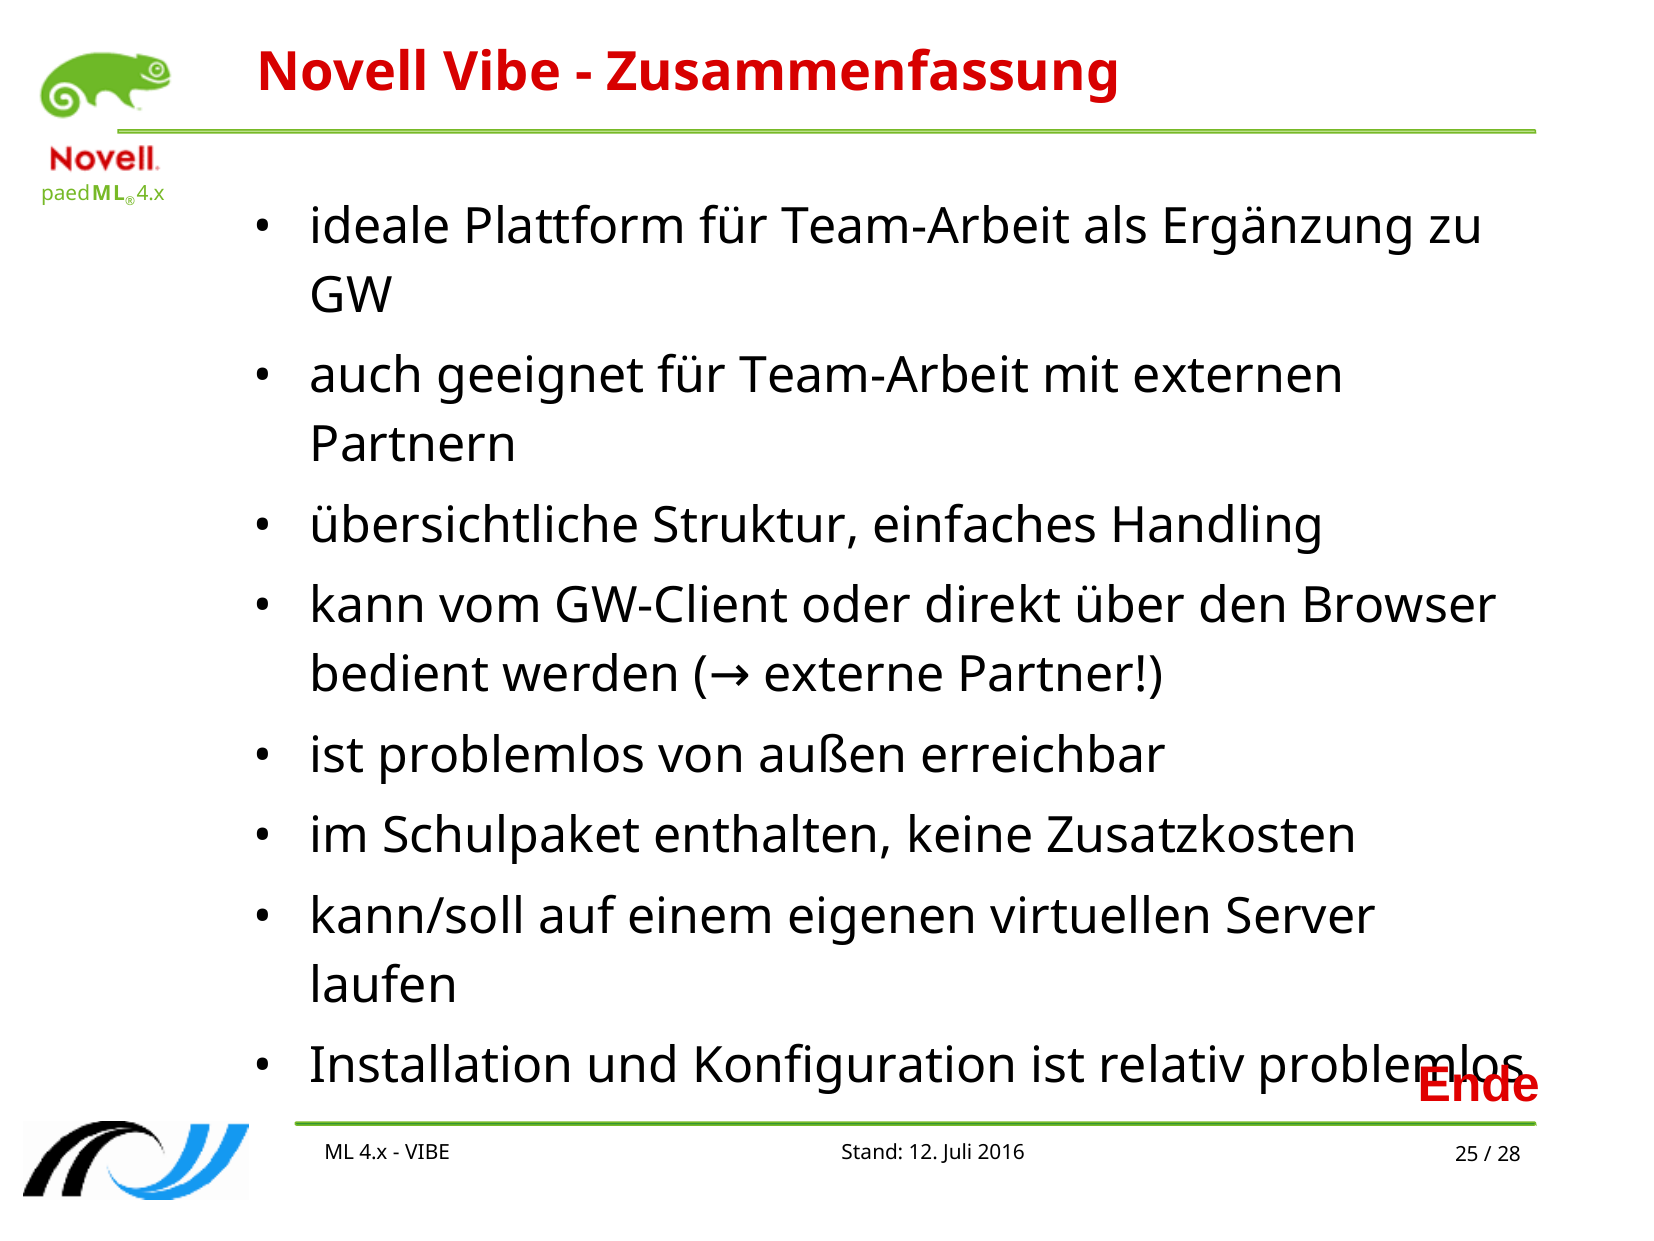

# Novell Vibe - Zusammenfassung
ideale Plattform für Team-Arbeit als Ergänzung zu GW
auch geeignet für Team-Arbeit mit externen Partnern
übersichtliche Struktur, einfaches Handling
kann vom GW-Client oder direkt über den Browser bedient werden (→ externe Partner!)
ist problemlos von außen erreichbar
im Schulpaket enthalten, keine Zusatzkosten
kann/soll auf einem eigenen virtuellen Server laufen
Installation und Konfiguration ist relativ problemlos
Ende
ML 4.x - VIBE
12. Juli 2016
25